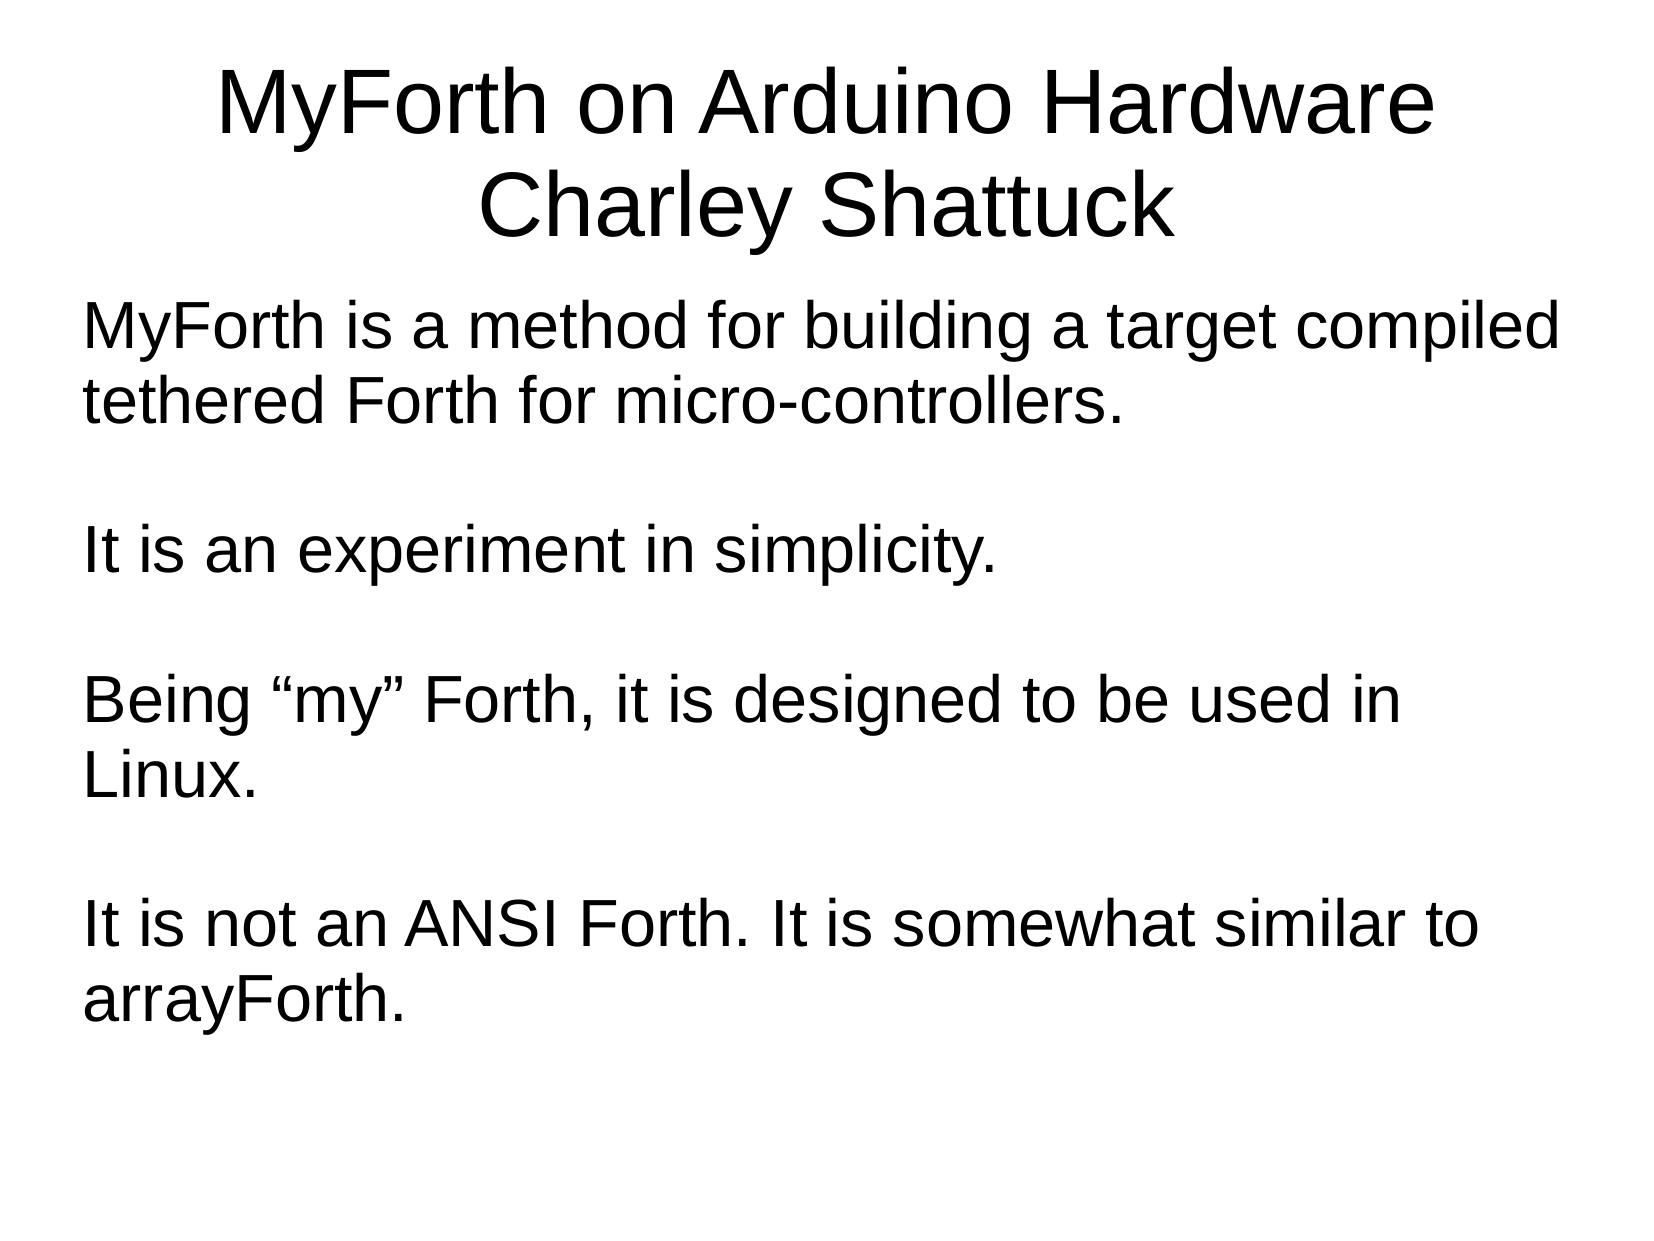

# MyForth on Arduino Hardware Charley Shattuck
MyForth is a method for building a target compiled tethered Forth for micro-controllers.
It is an experiment in simplicity.
Being “my” Forth, it is designed to be used in Linux.
It is not an ANSI Forth. It is somewhat similar to arrayForth.